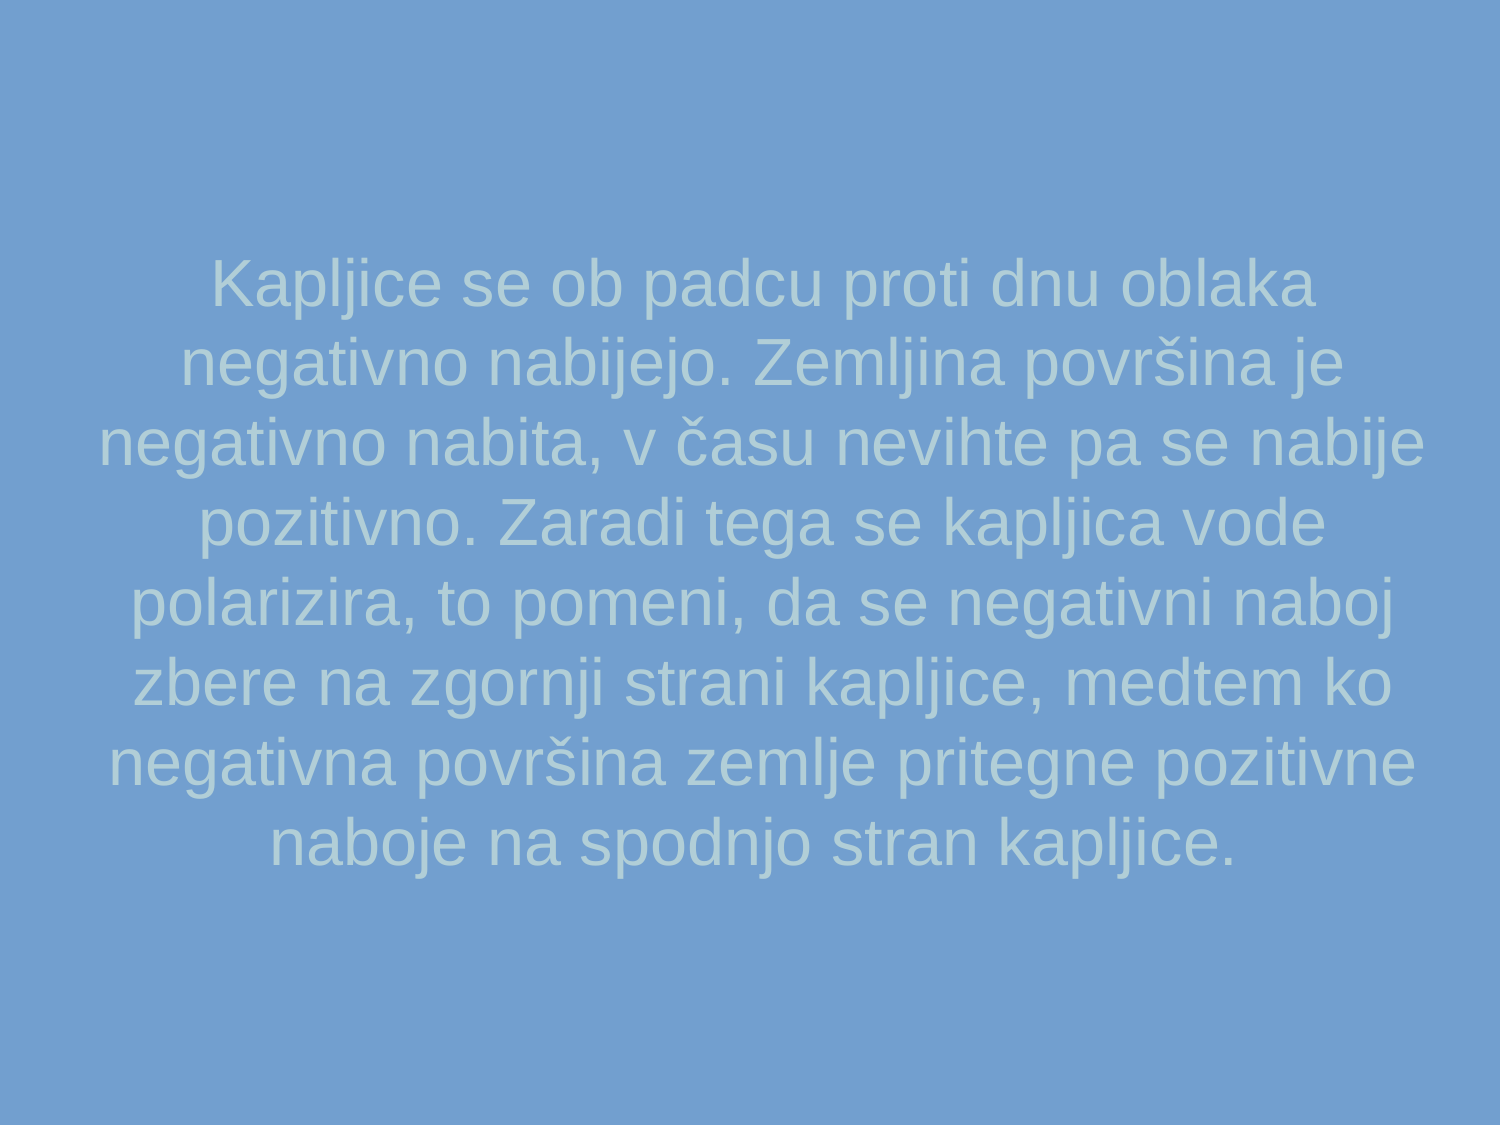

# Kapljice se ob padcu proti dnu oblaka negativno nabijejo. Zemljina površina je negativno nabita, v času nevihte pa se nabije pozitivno. Zaradi tega se kapljica vode polarizira, to pomeni, da se negativni naboj zbere na zgornji strani kapljice, medtem ko negativna površina zemlje pritegne pozitivne naboje na spodnjo stran kapljice.